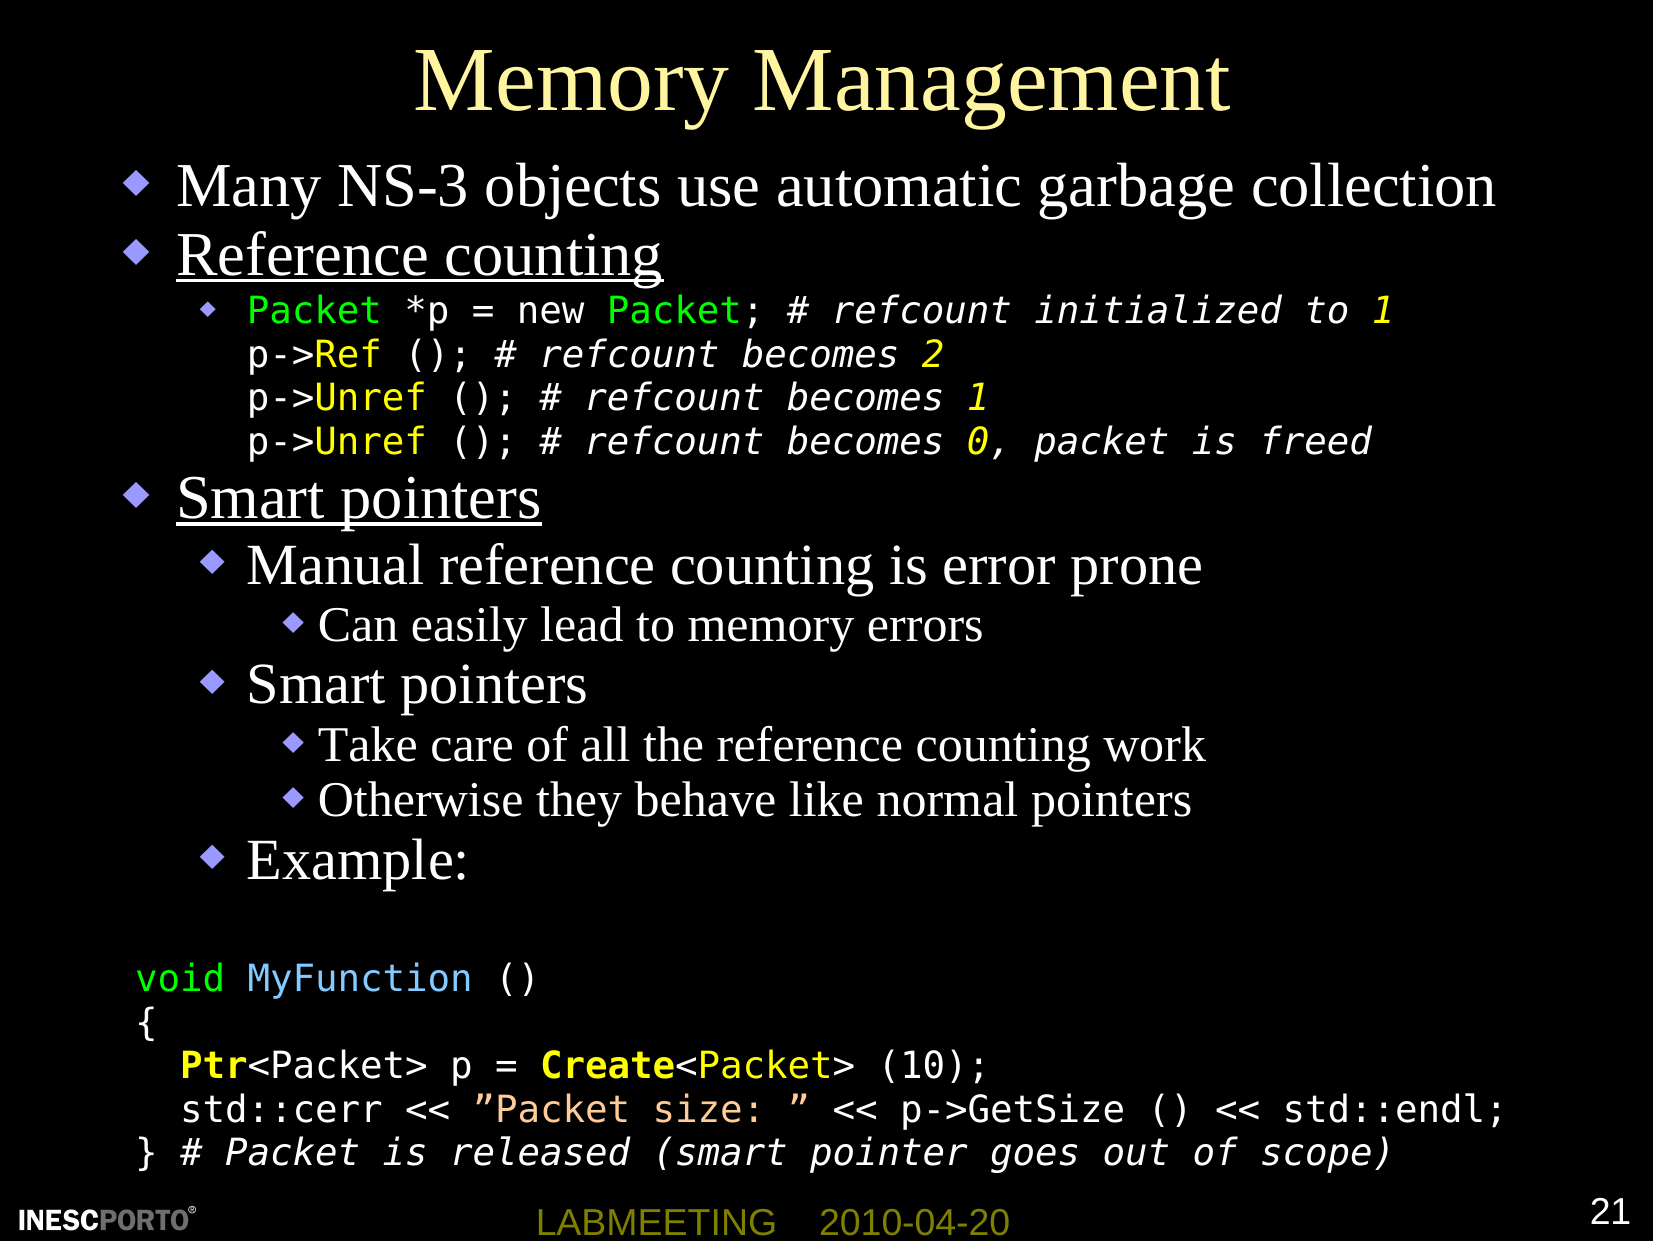

# Memory Management
Many NS-3 objects use automatic garbage collection
Reference counting
Packet *p = new Packet; # refcount initialized to 1
p->Ref (); # refcount becomes 2
p->Unref (); # refcount becomes 1
p->Unref (); # refcount becomes 0, packet is freed
Smart pointers
Manual reference counting is error prone
Can easily lead to memory errors
Smart pointers
Take care of all the reference counting work
Otherwise they behave like normal pointers
Example:
void MyFunction ()
{
 Ptr<Packet> p = Create<Packet> (10);
 std::cerr << ”Packet size: ” << p->GetSize () << std::endl;
} # Packet is released (smart pointer goes out of scope)